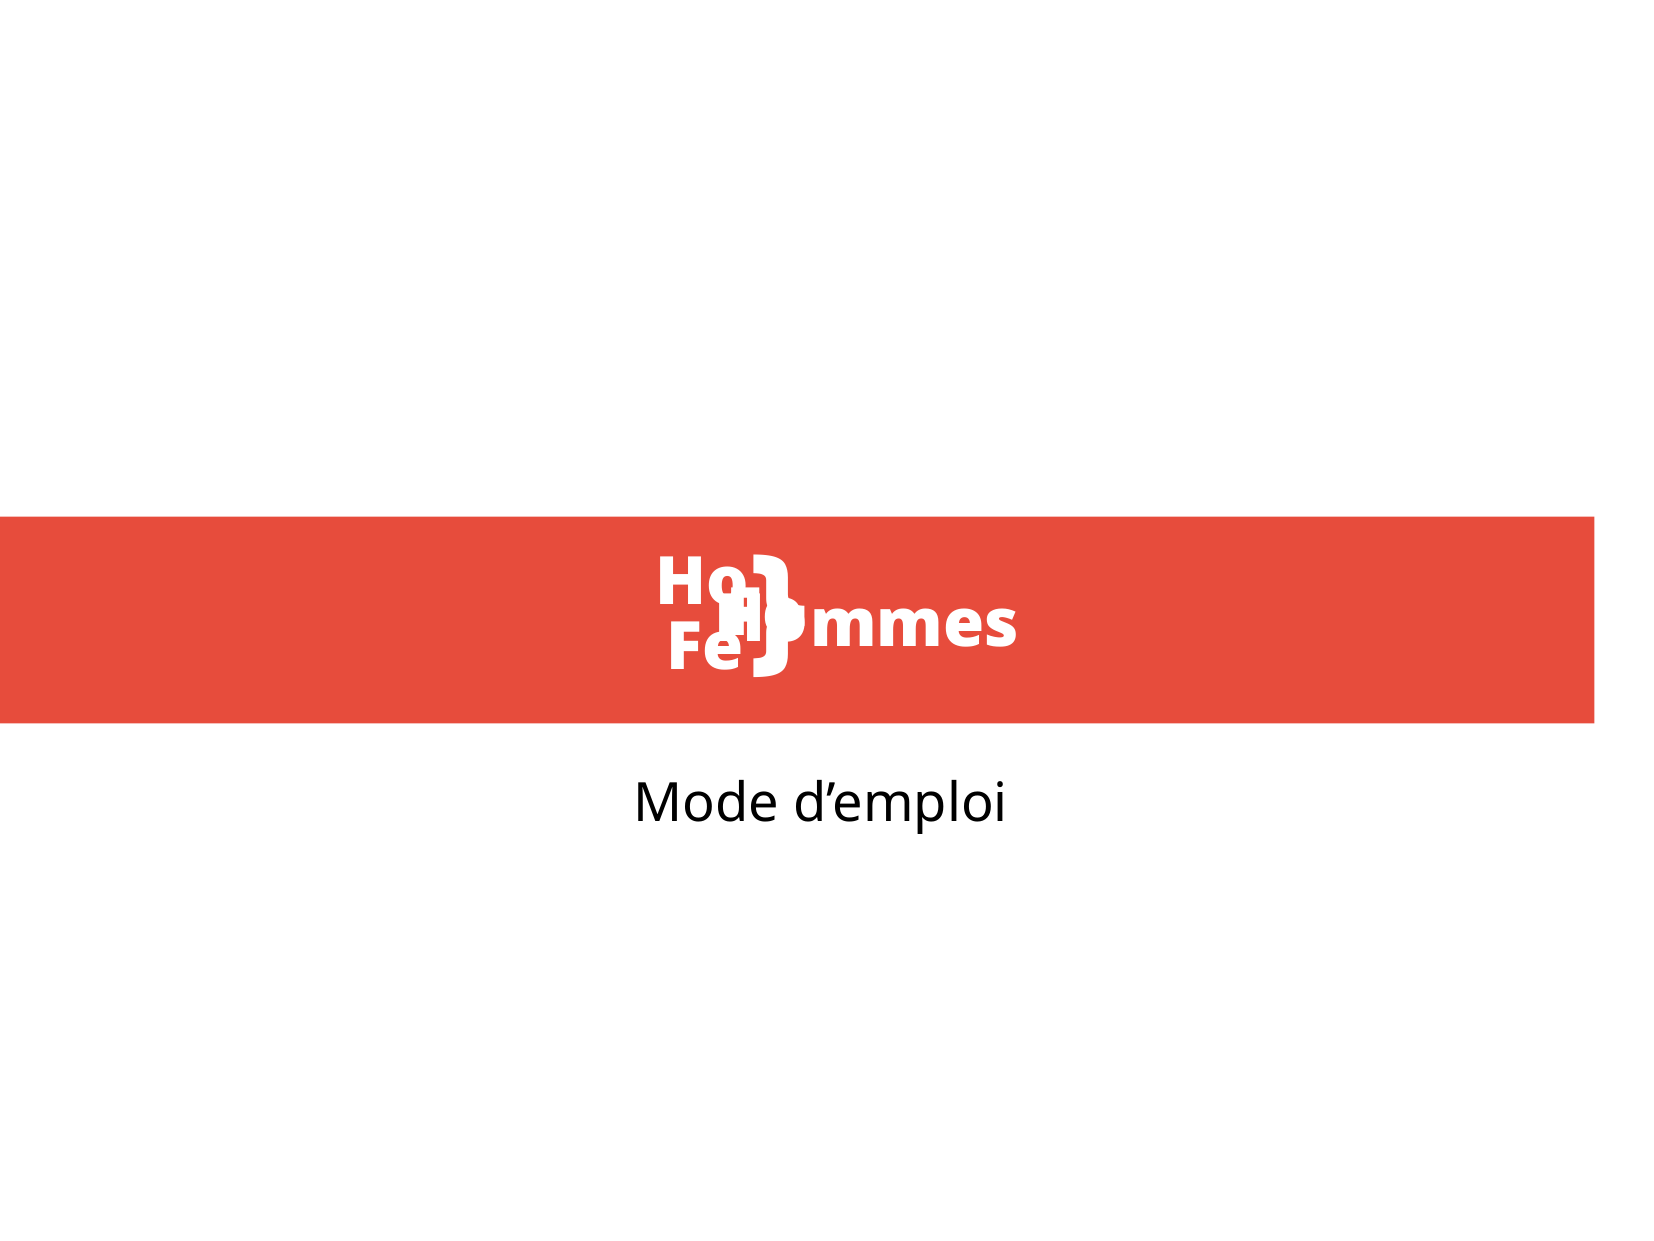

}
Ho
Fe
Fe
Ho
# mmes
Mode d’emploi